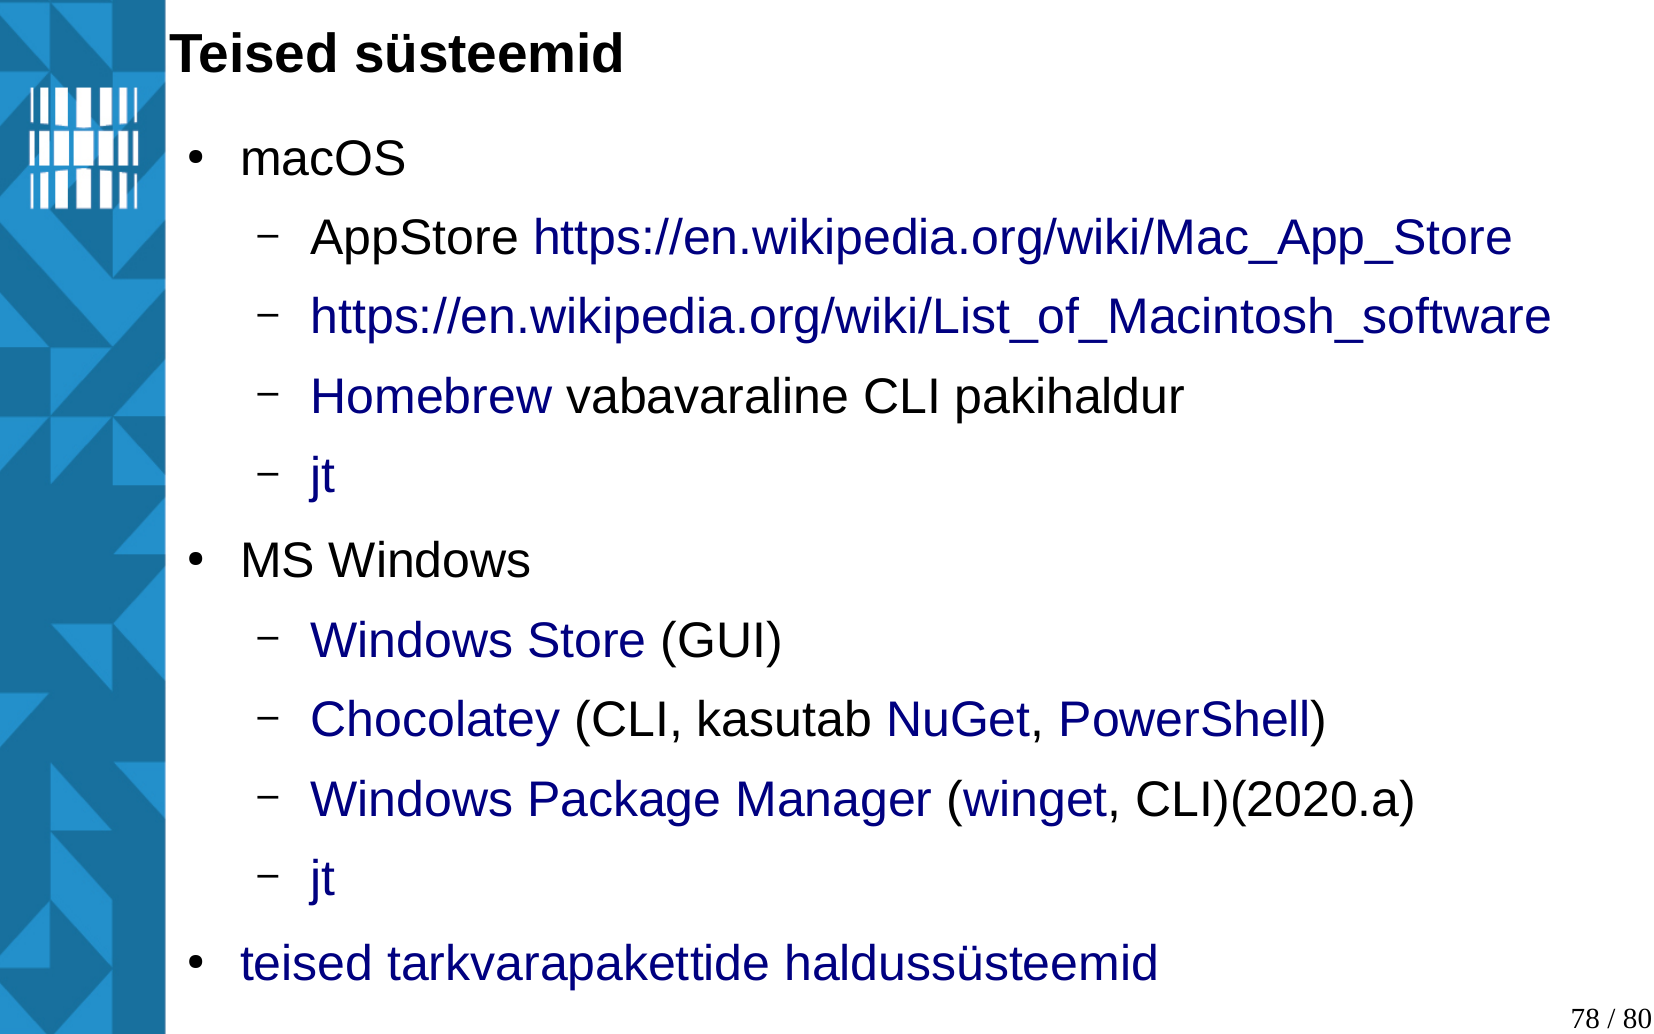

# Teised süsteemid
macOS
AppStore https://en.wikipedia.org/wiki/Mac_App_Store
https://en.wikipedia.org/wiki/List_of_Macintosh_software
Homebrew vabavaraline CLI pakihaldur
jt
MS Windows
Windows Store (GUI)
Chocolatey (CLI, kasutab NuGet, PowerShell)
Windows Package Manager (winget, CLI)(2020.a)
jt
teised tarkvarapakettide haldussüsteemid
78